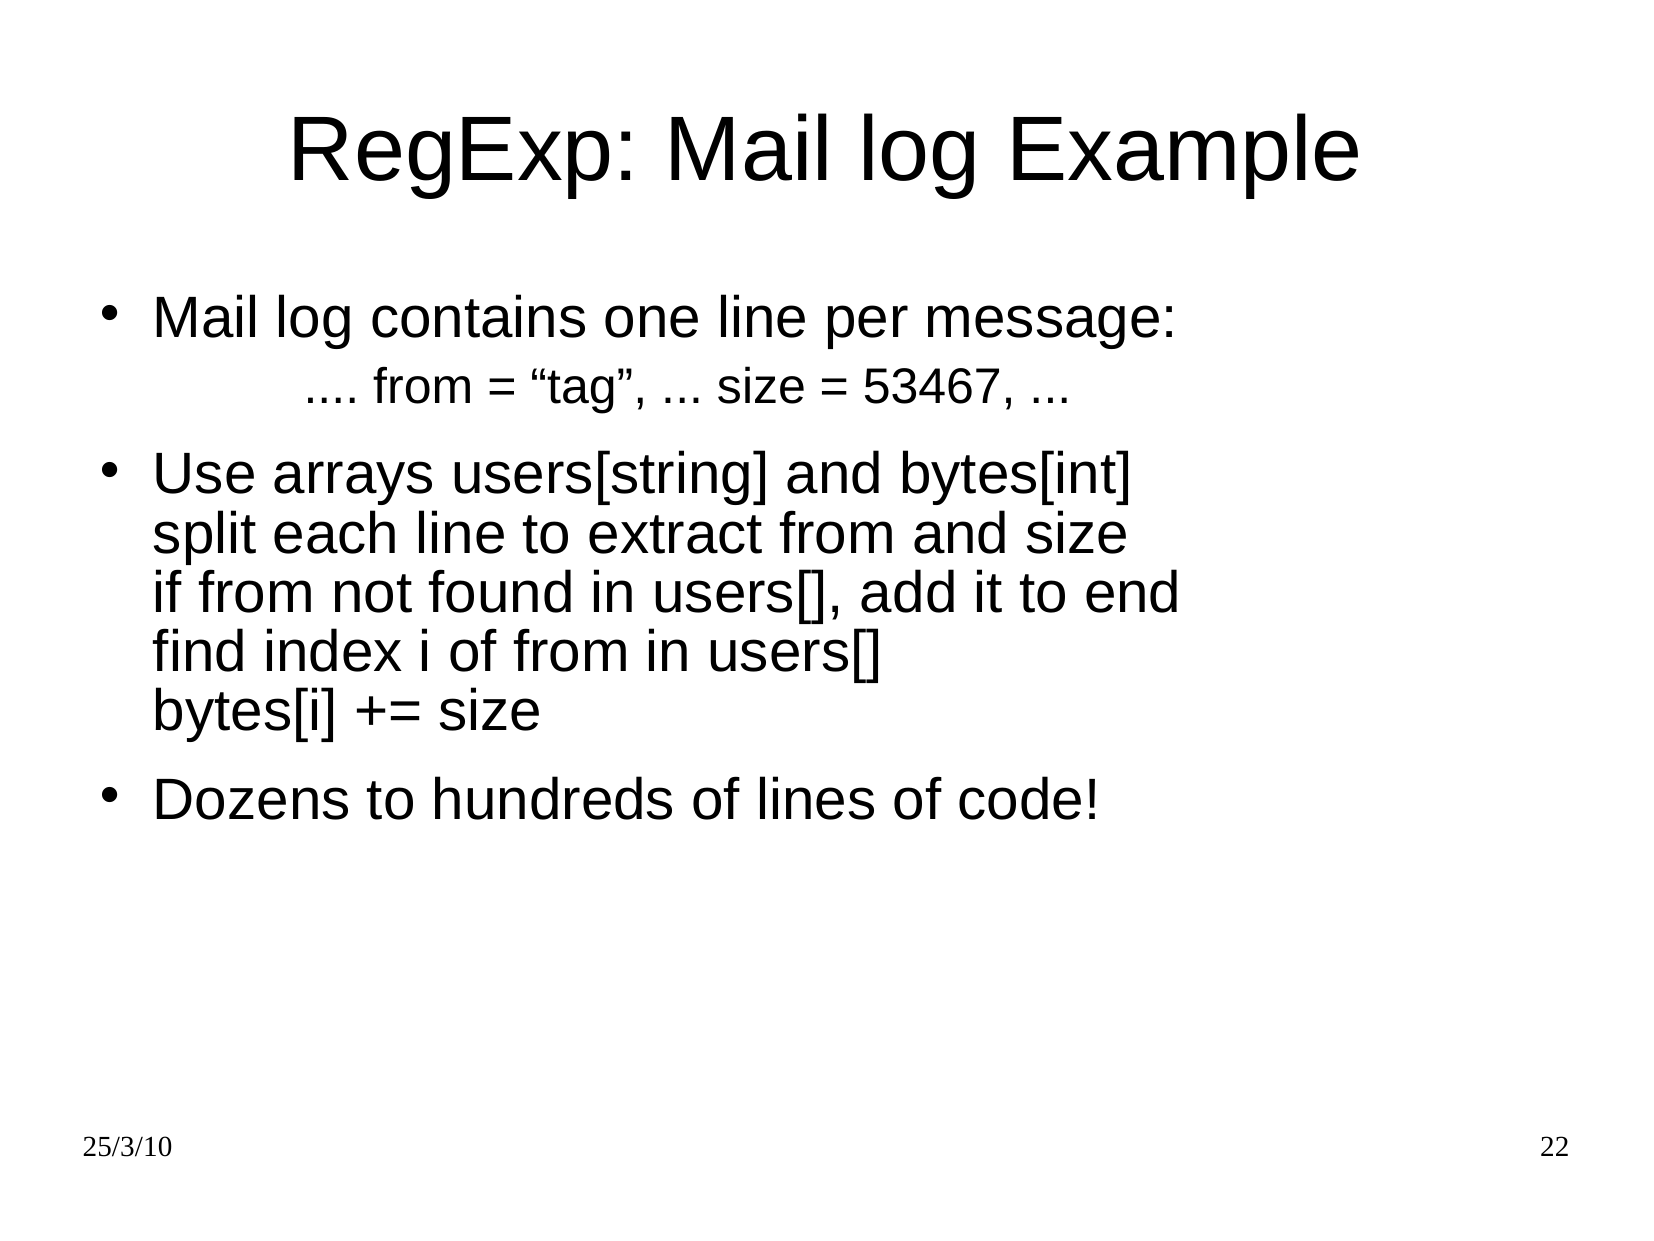

# RegExp: Mail log Example
Mail log contains one line per message:
			.... from = “tag”, ... size = 53467, ...
Use arrays users[string] and bytes[int]
split each line to extract from and size
if from not found in users[], add it to end
find index i of from in users[]
bytes[i] += size
Dozens to hundreds of lines of code!
22